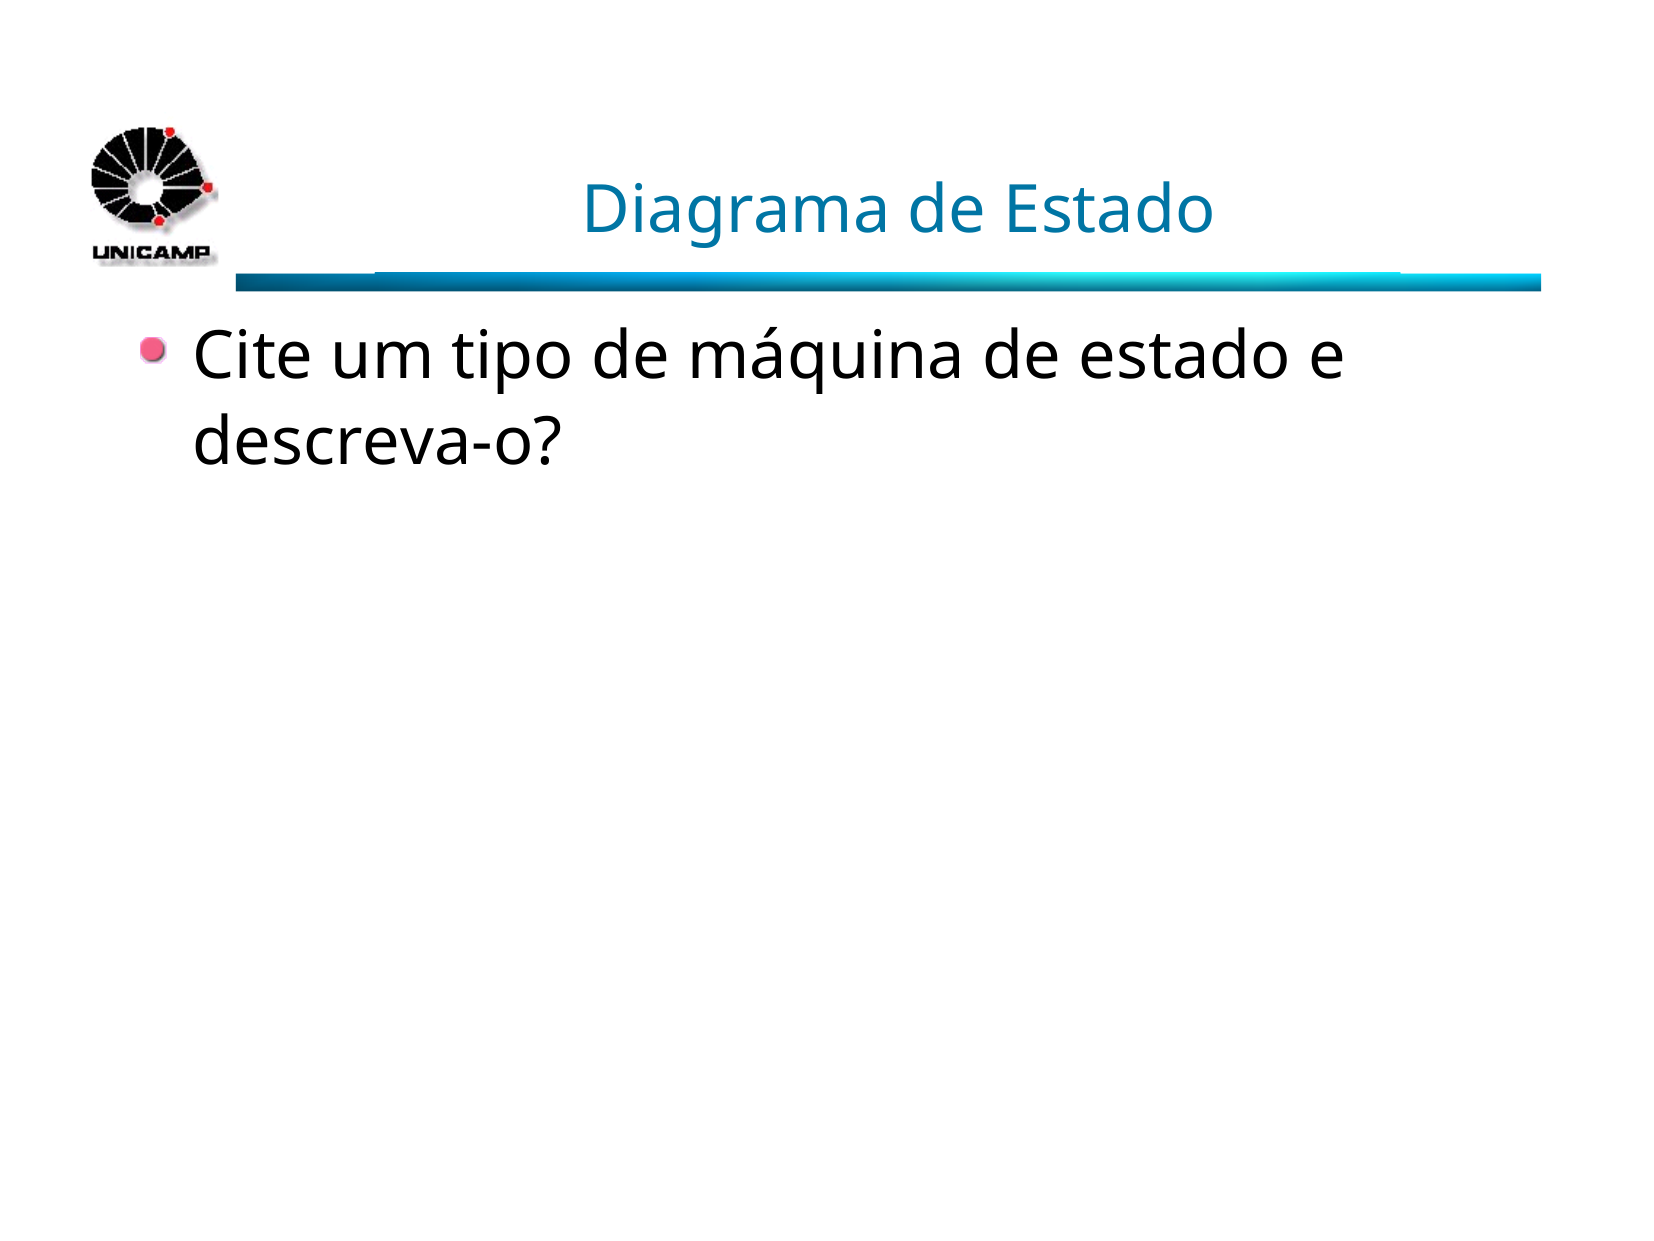

# Diagrama de Estado
Cite um tipo de máquina de estado e descreva-o?